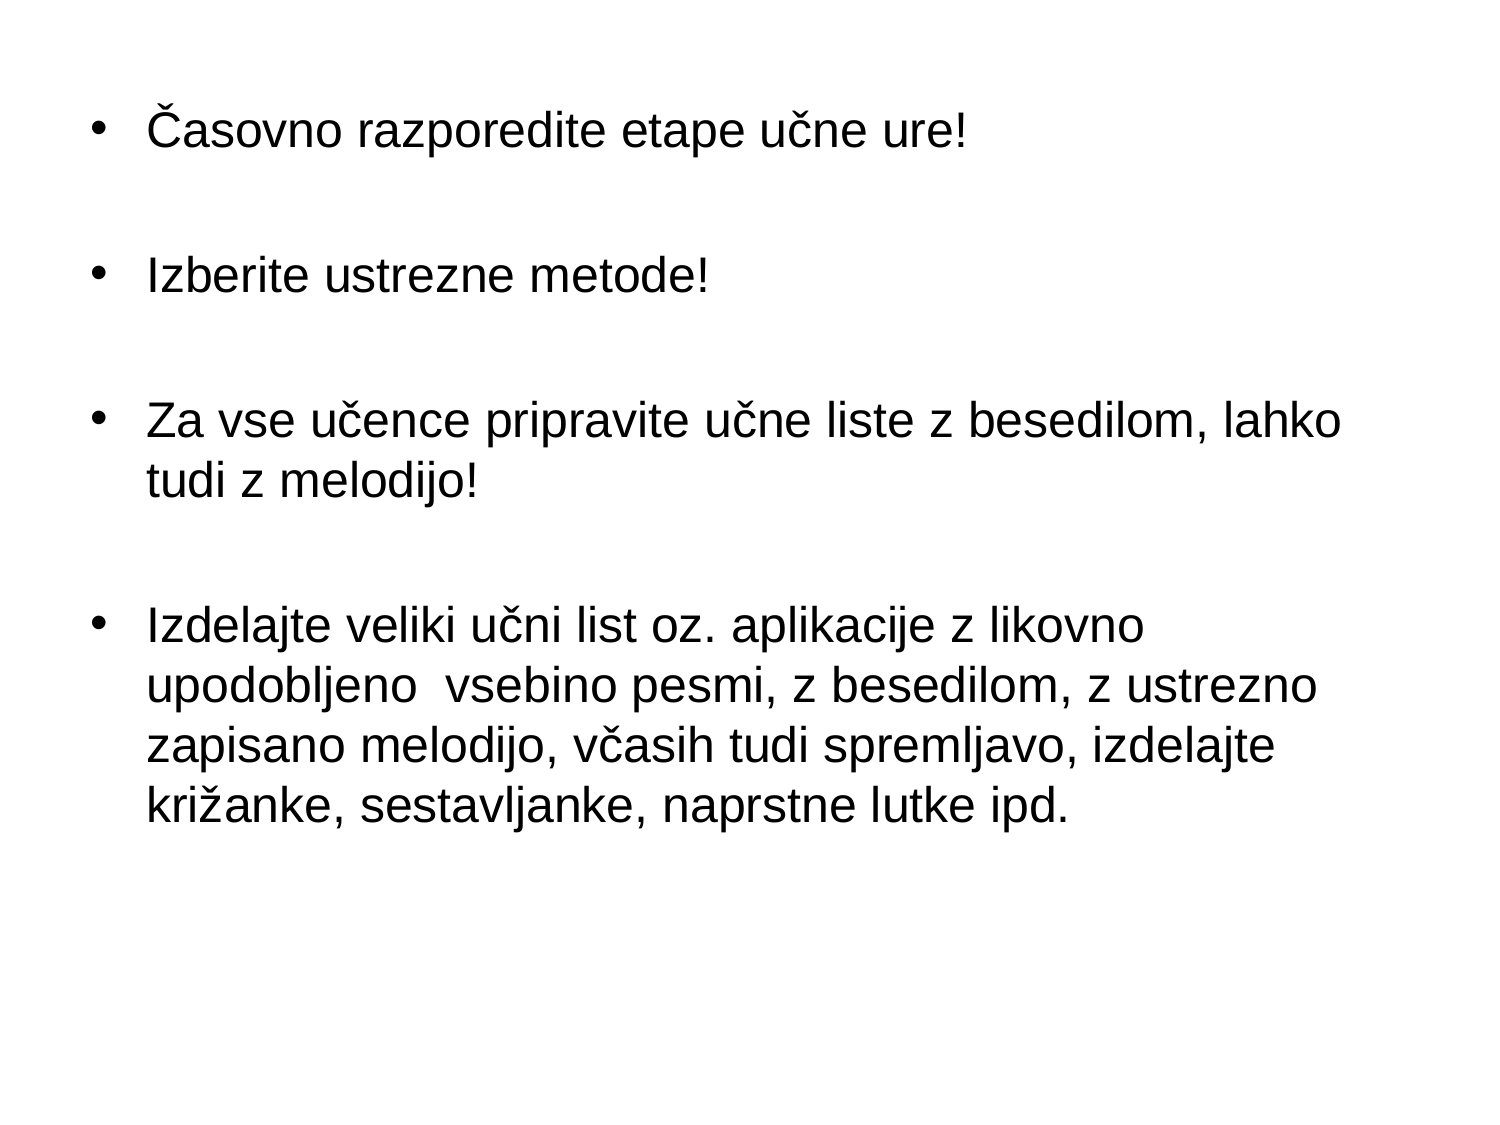

# Časovno razporedite etape učne ure!
Izberite ustrezne metode!
Za vse učence pripravite učne liste z besedilom, lahko tudi z melodijo!
Izdelajte veliki učni list oz. aplikacije z likovno upodobljeno vsebino pesmi, z besedilom, z ustrezno zapisano melodijo, včasih tudi spremljavo, izdelajte križanke, sestavljanke, naprstne lutke ipd.